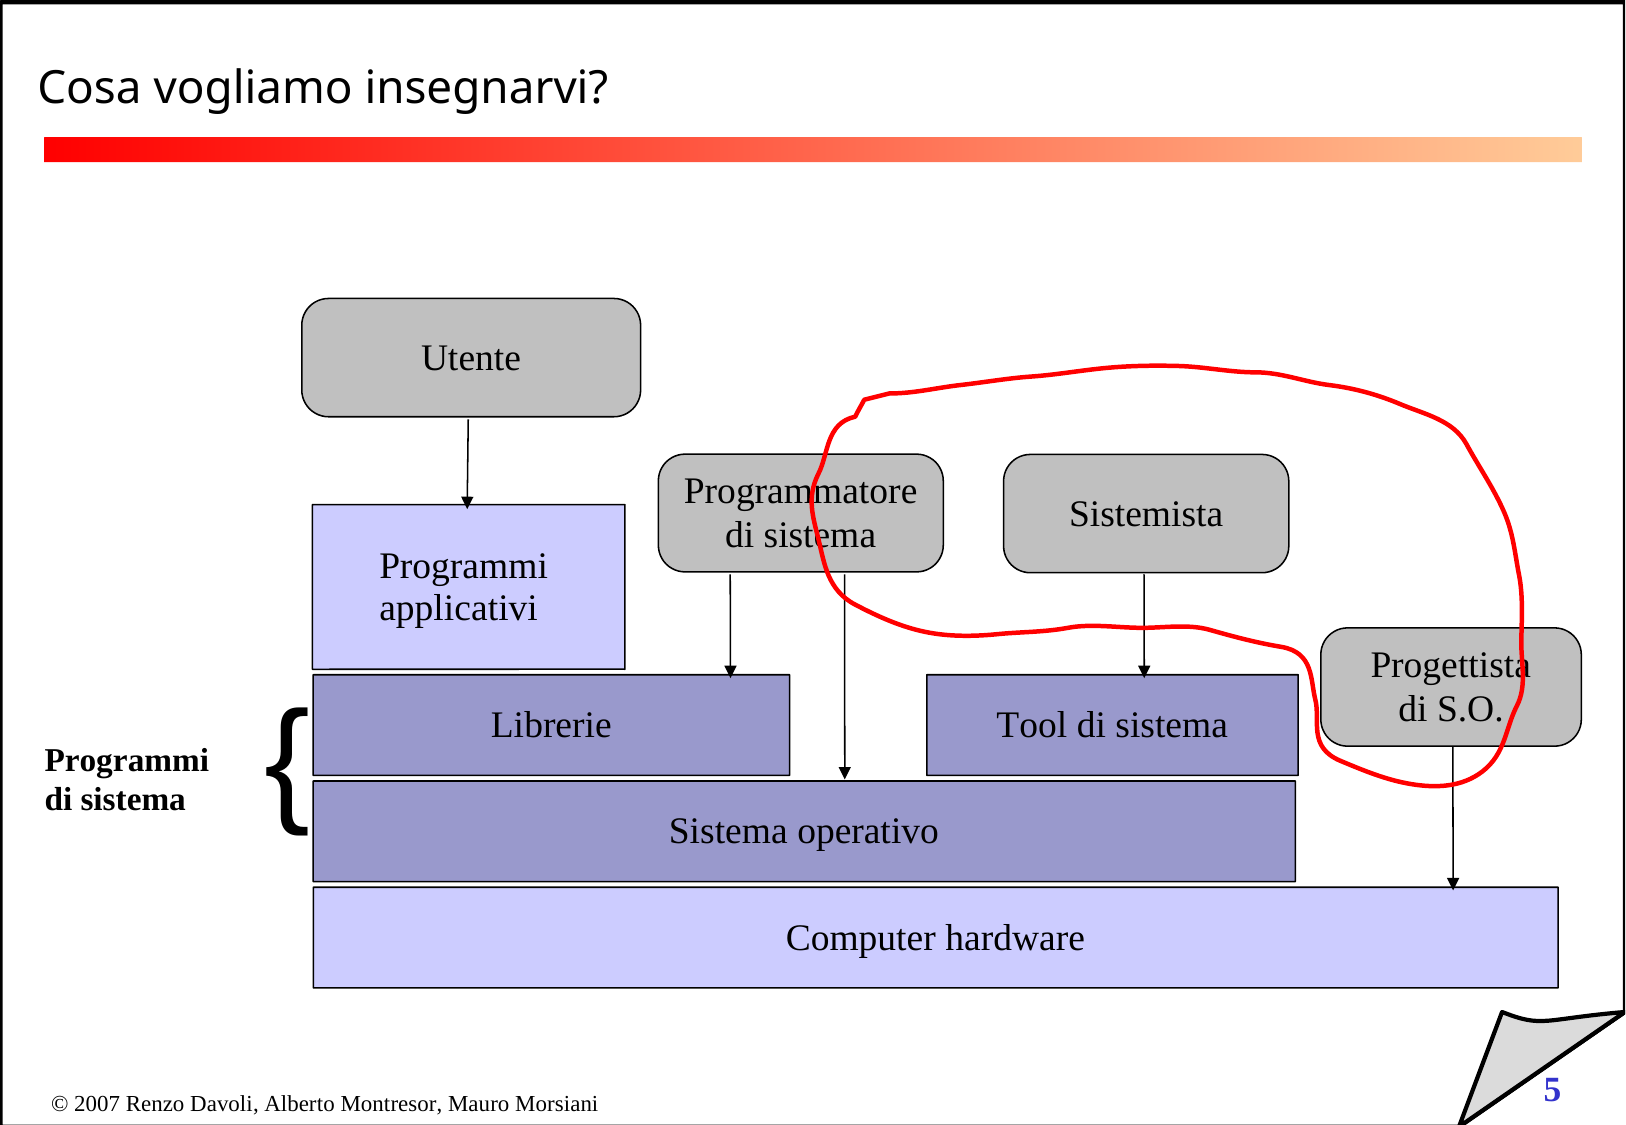

# Cosa vogliamo insegnarvi?
Utente
Programmatore
di sistema
Sistemista
Programmi
applicativi
Progettista
di S.O.
Librerie
Tool di sistema
{
Programmi
di sistema
Sistema operativo
Computer hardware